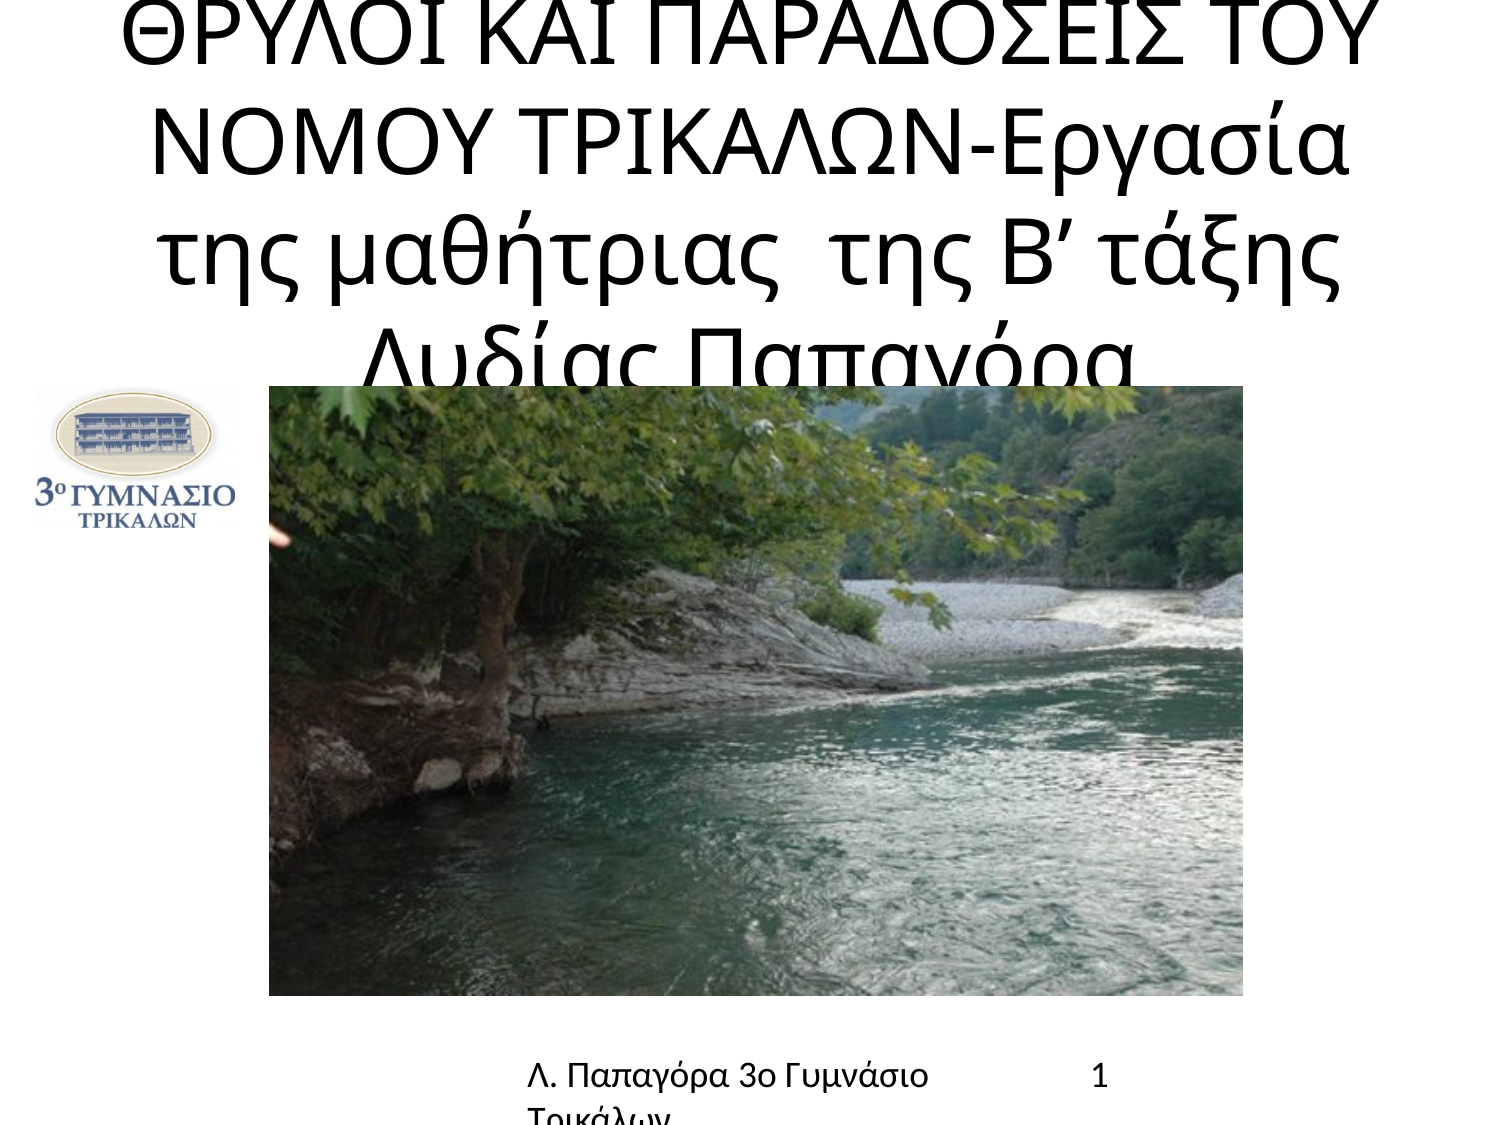

# ΘΡΥΛΟΙ ΚΑΙ ΠΑΡΑΔΟΣΕΙΣ ΤΟΥ ΝΟΜΟΥ ΤΡΙΚΑΛΩΝ-Εργασία της μαθήτριας της Β’ τάξης Λυδίας Παπαγόρα
Λ. Παπαγόρα 3ο Γυμνάσιο Τρικάλων